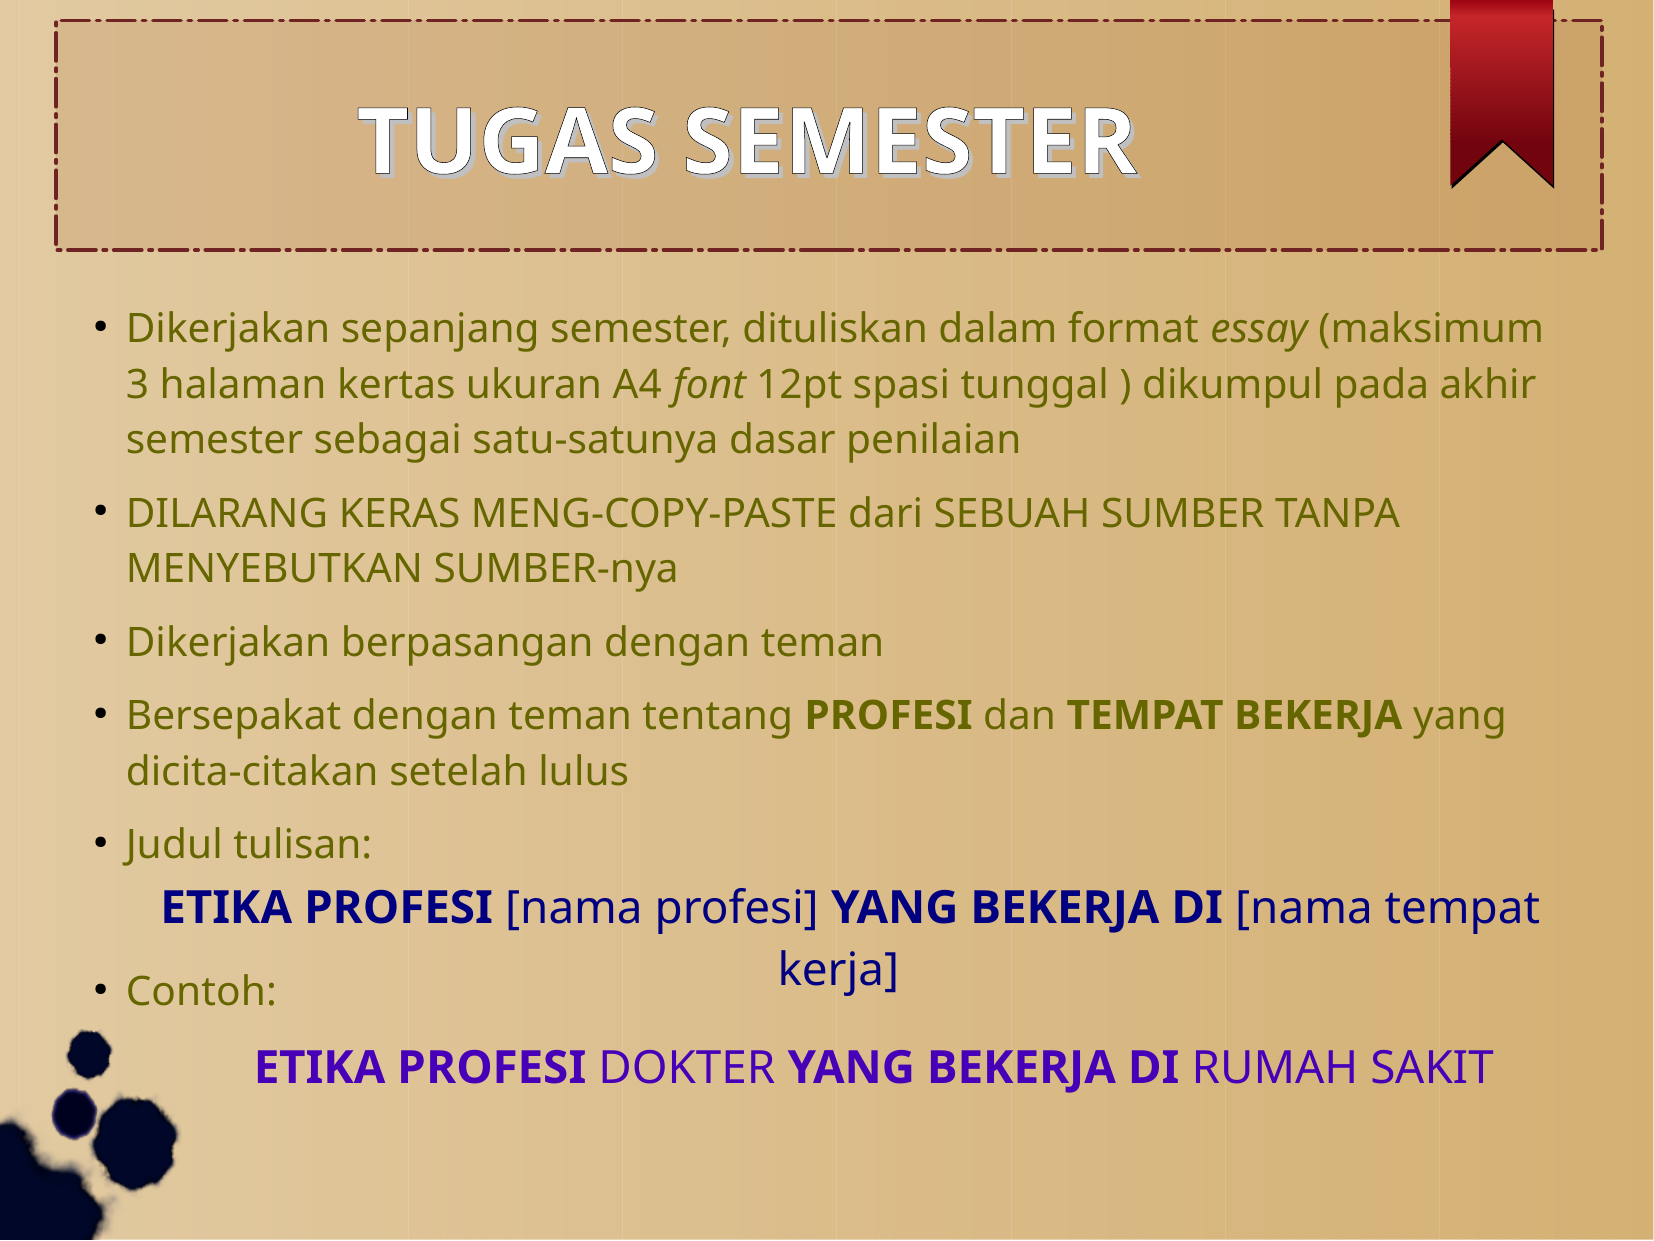

# TUGAS SEMESTER
Dikerjakan sepanjang semester, dituliskan dalam format essay (maksimum 3 halaman kertas ukuran A4 font 12pt spasi tunggal ) dikumpul pada akhir semester sebagai satu-satunya dasar penilaian
DILARANG KERAS MENG-COPY-PASTE dari SEBUAH SUMBER TANPA MENYEBUTKAN SUMBER-nya
Dikerjakan berpasangan dengan teman
Bersepakat dengan teman tentang PROFESI dan TEMPAT BEKERJA yang dicita-citakan setelah lulus
Judul tulisan:
Contoh:
ETIKA PROFESI [nama profesi] YANG BEKERJA DI [nama tempat kerja]
ETIKA PROFESI DOKTER YANG BEKERJA DI RUMAH SAKIT